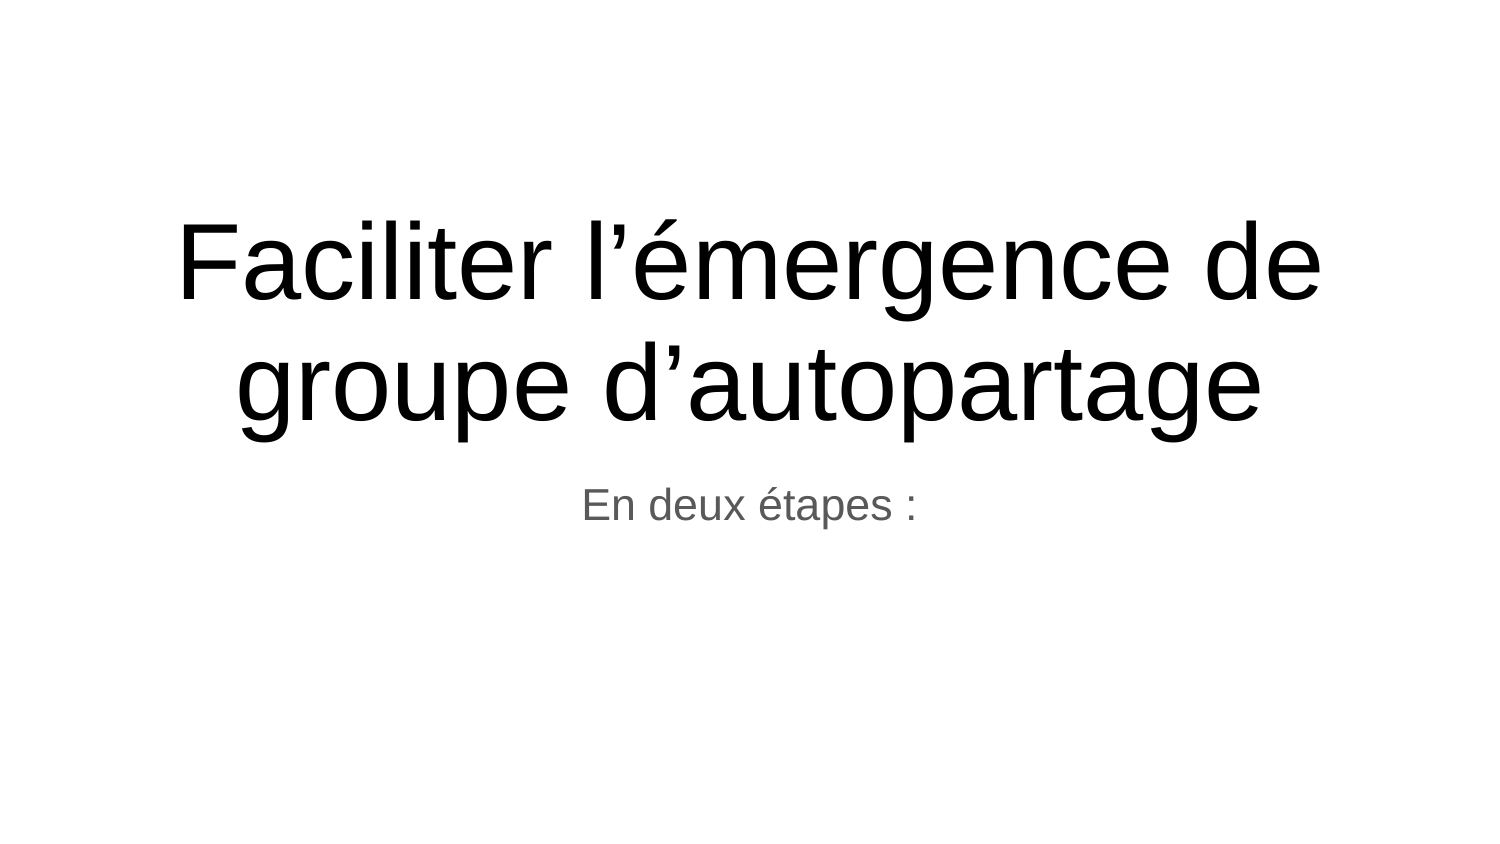

# Faciliter l’émergence de groupe d’autopartage
En deux étapes :